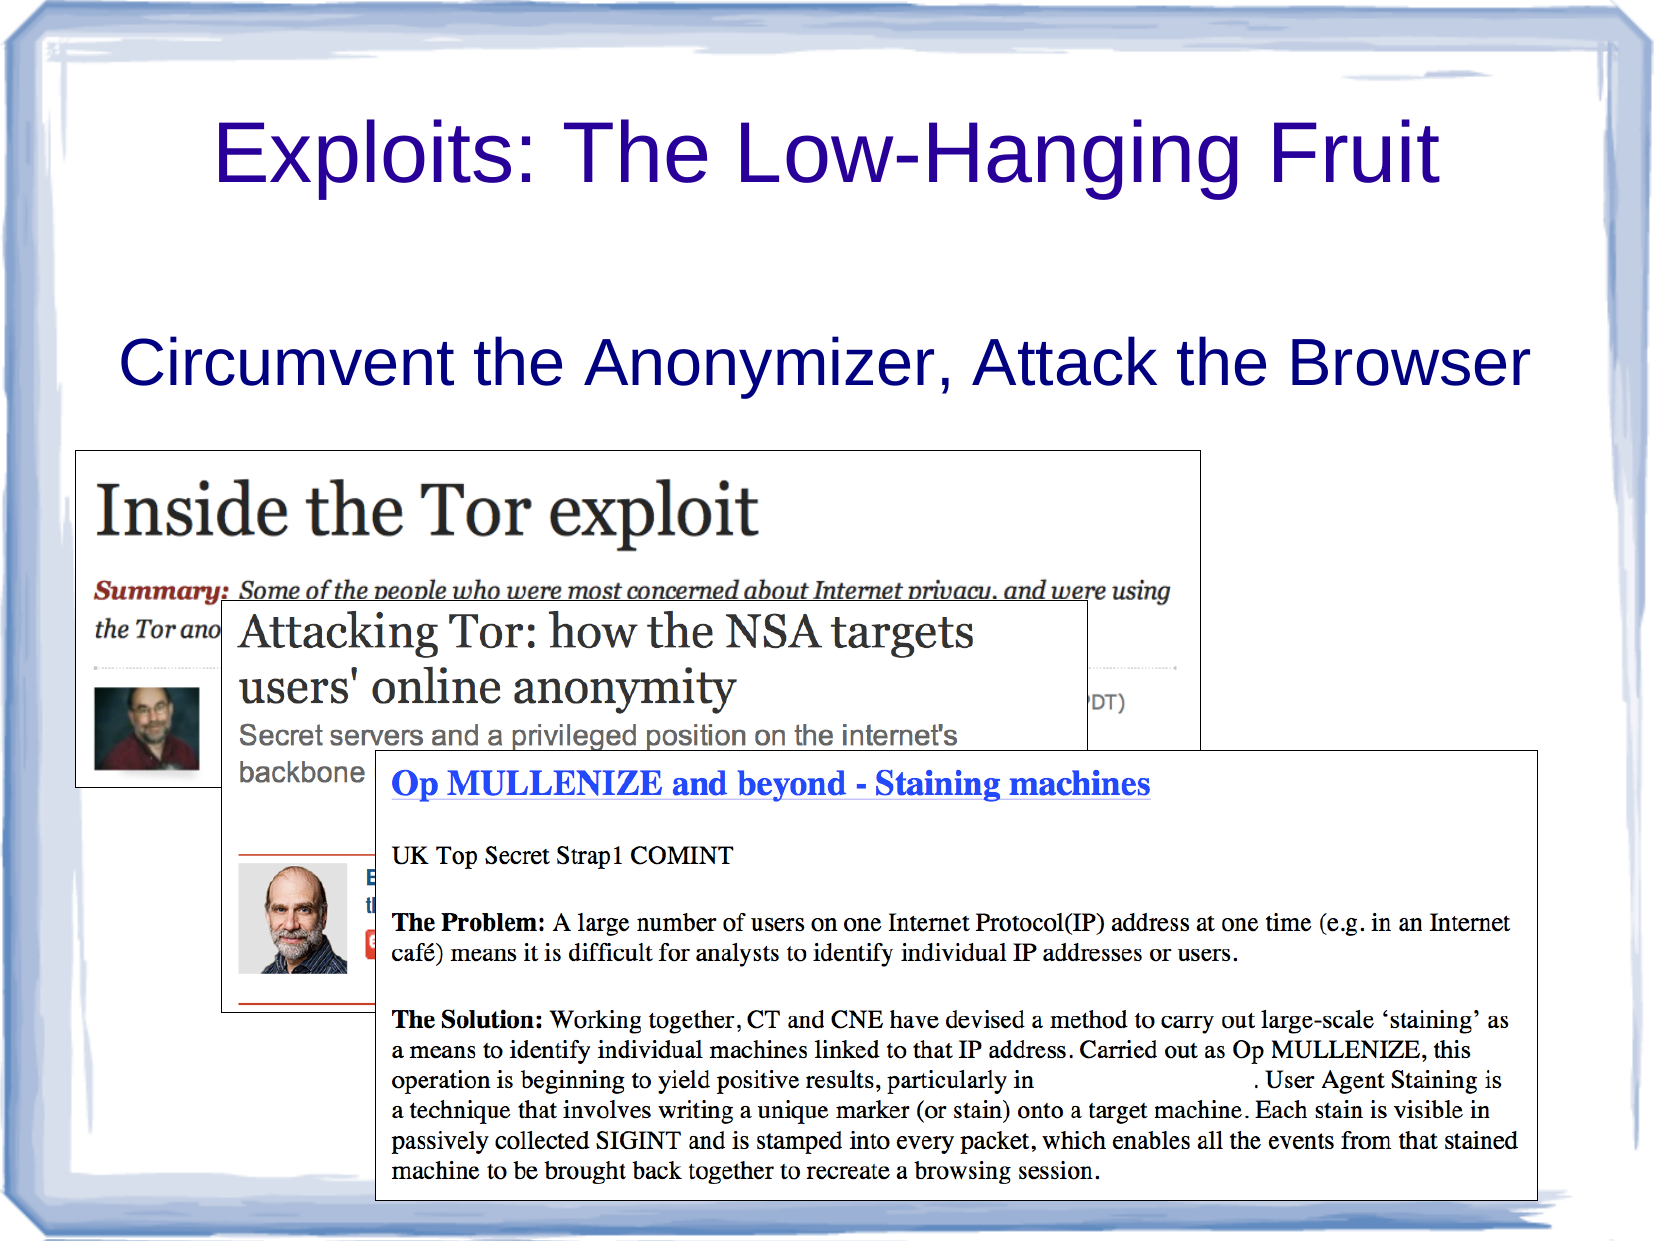

# Exploits: The Low-Hanging Fruit
Circumvent the Anonymizer, Attack the Browser